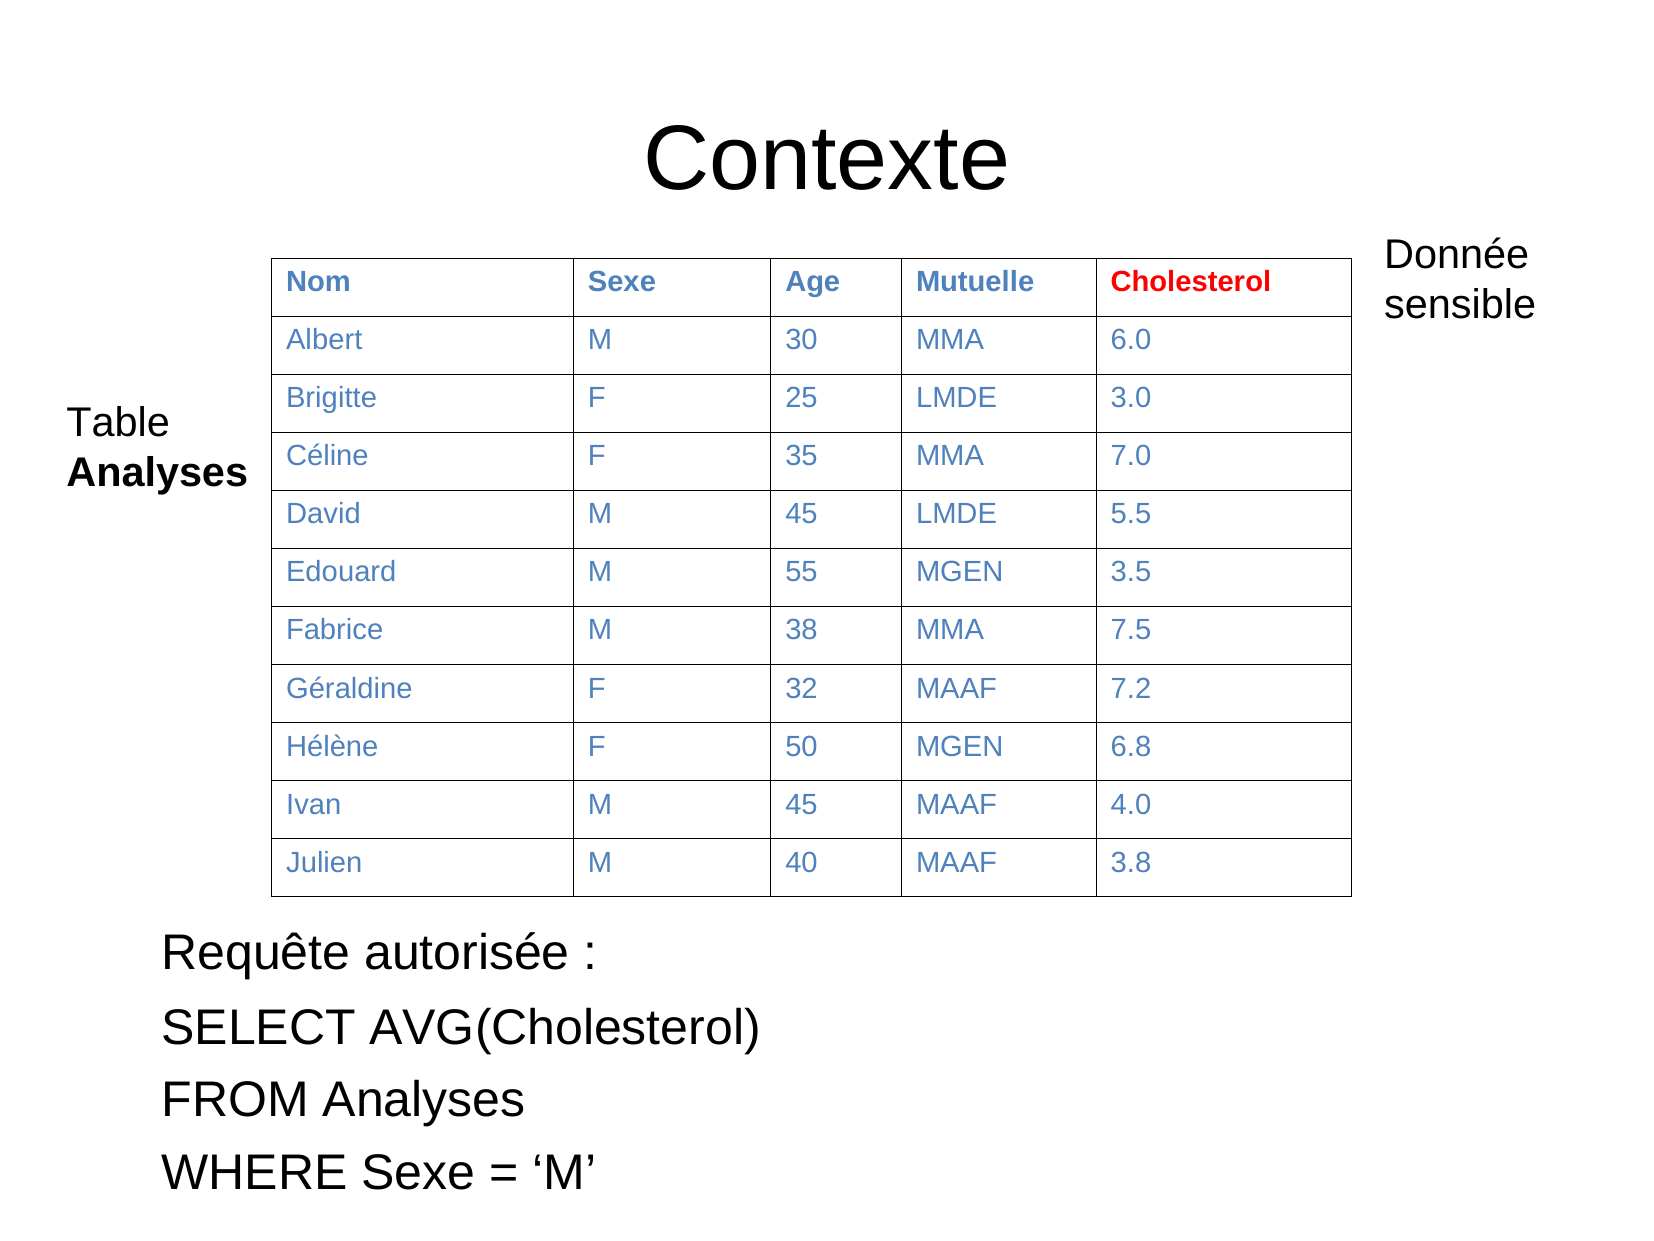

Contexte
Donnée
sensible
| Nom | Sexe | Age | Mutuelle | Cholesterol |
| --- | --- | --- | --- | --- |
| Albert | M | 30 | MMA | 6.0 |
| Brigitte | F | 25 | LMDE | 3.0 |
| Céline | F | 35 | MMA | 7.0 |
| David | M | 45 | LMDE | 5.5 |
| Edouard | M | 55 | MGEN | 3.5 |
| Fabrice | M | 38 | MMA | 7.5 |
| Géraldine | F | 32 | MAAF | 7.2 |
| Hélène | F | 50 | MGEN | 6.8 |
| Ivan | M | 45 | MAAF | 4.0 |
| Julien | M | 40 | MAAF | 3.8 |
Table
Analyses
	Requête autorisée :
	SELECT AVG(Cholesterol)
	FROM Analyses
	WHERE Sexe = ‘M’